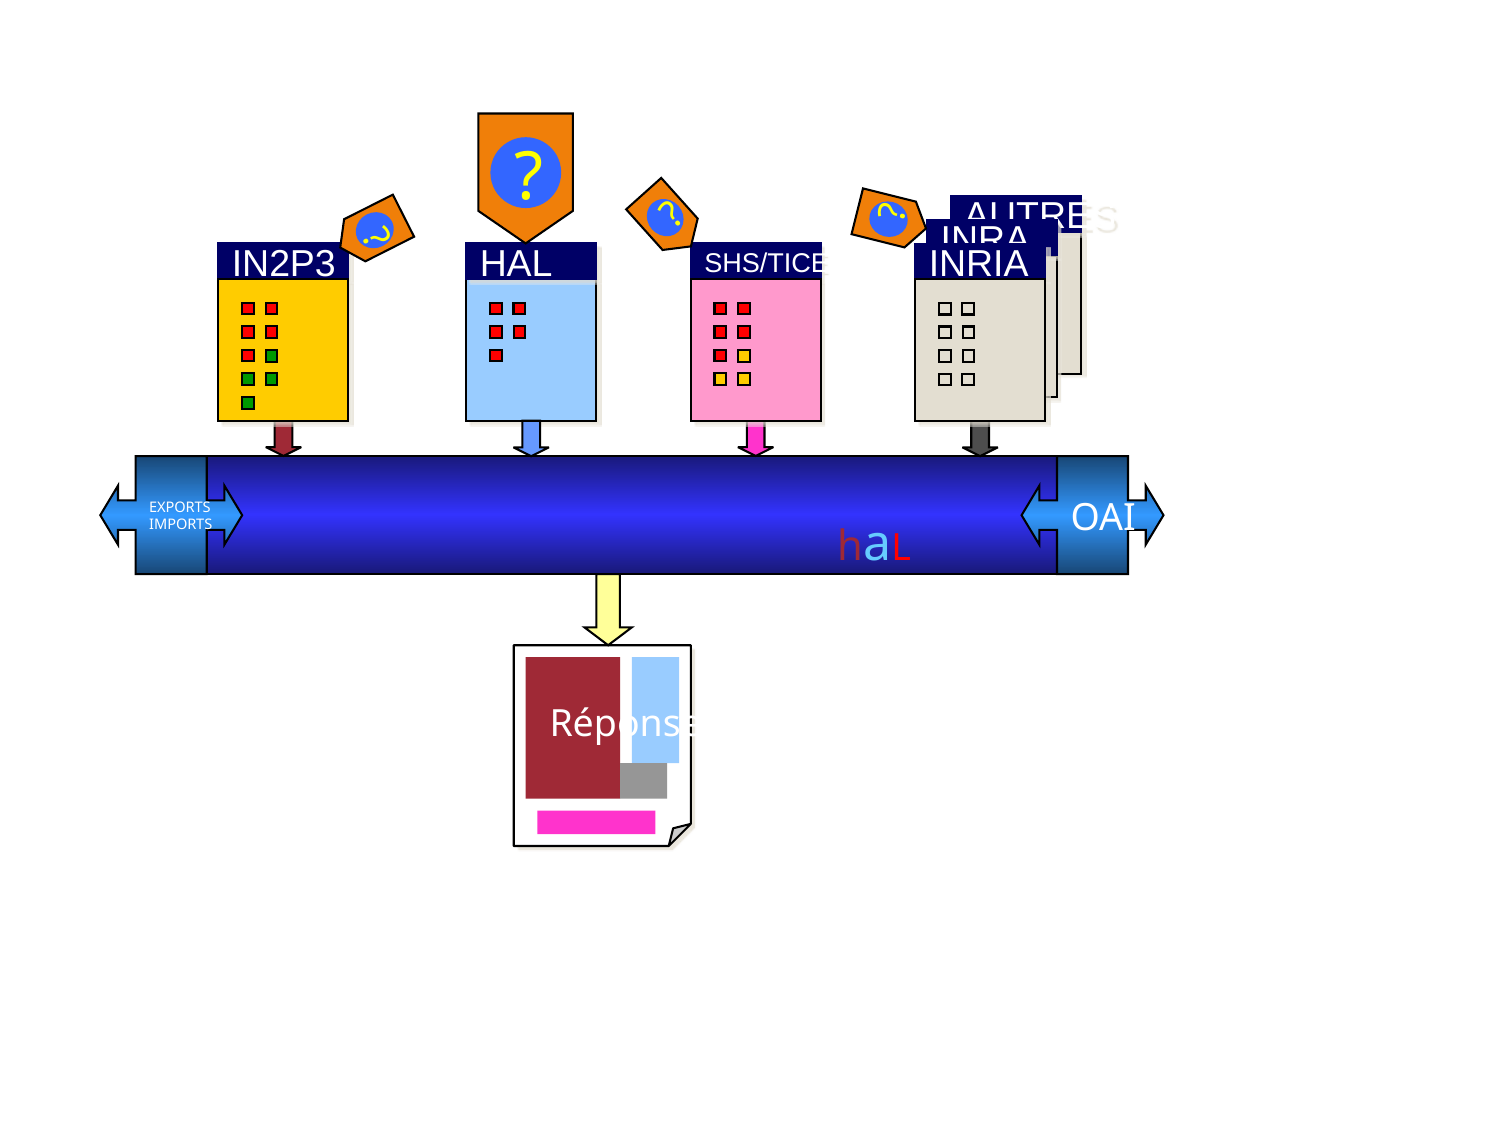

?
?
?
?
AUTRES
INRA
INRIA
IN2P3
HAL
SHS/TICE
EXPORTS
IMPORTS
OAI
haL
Réponse